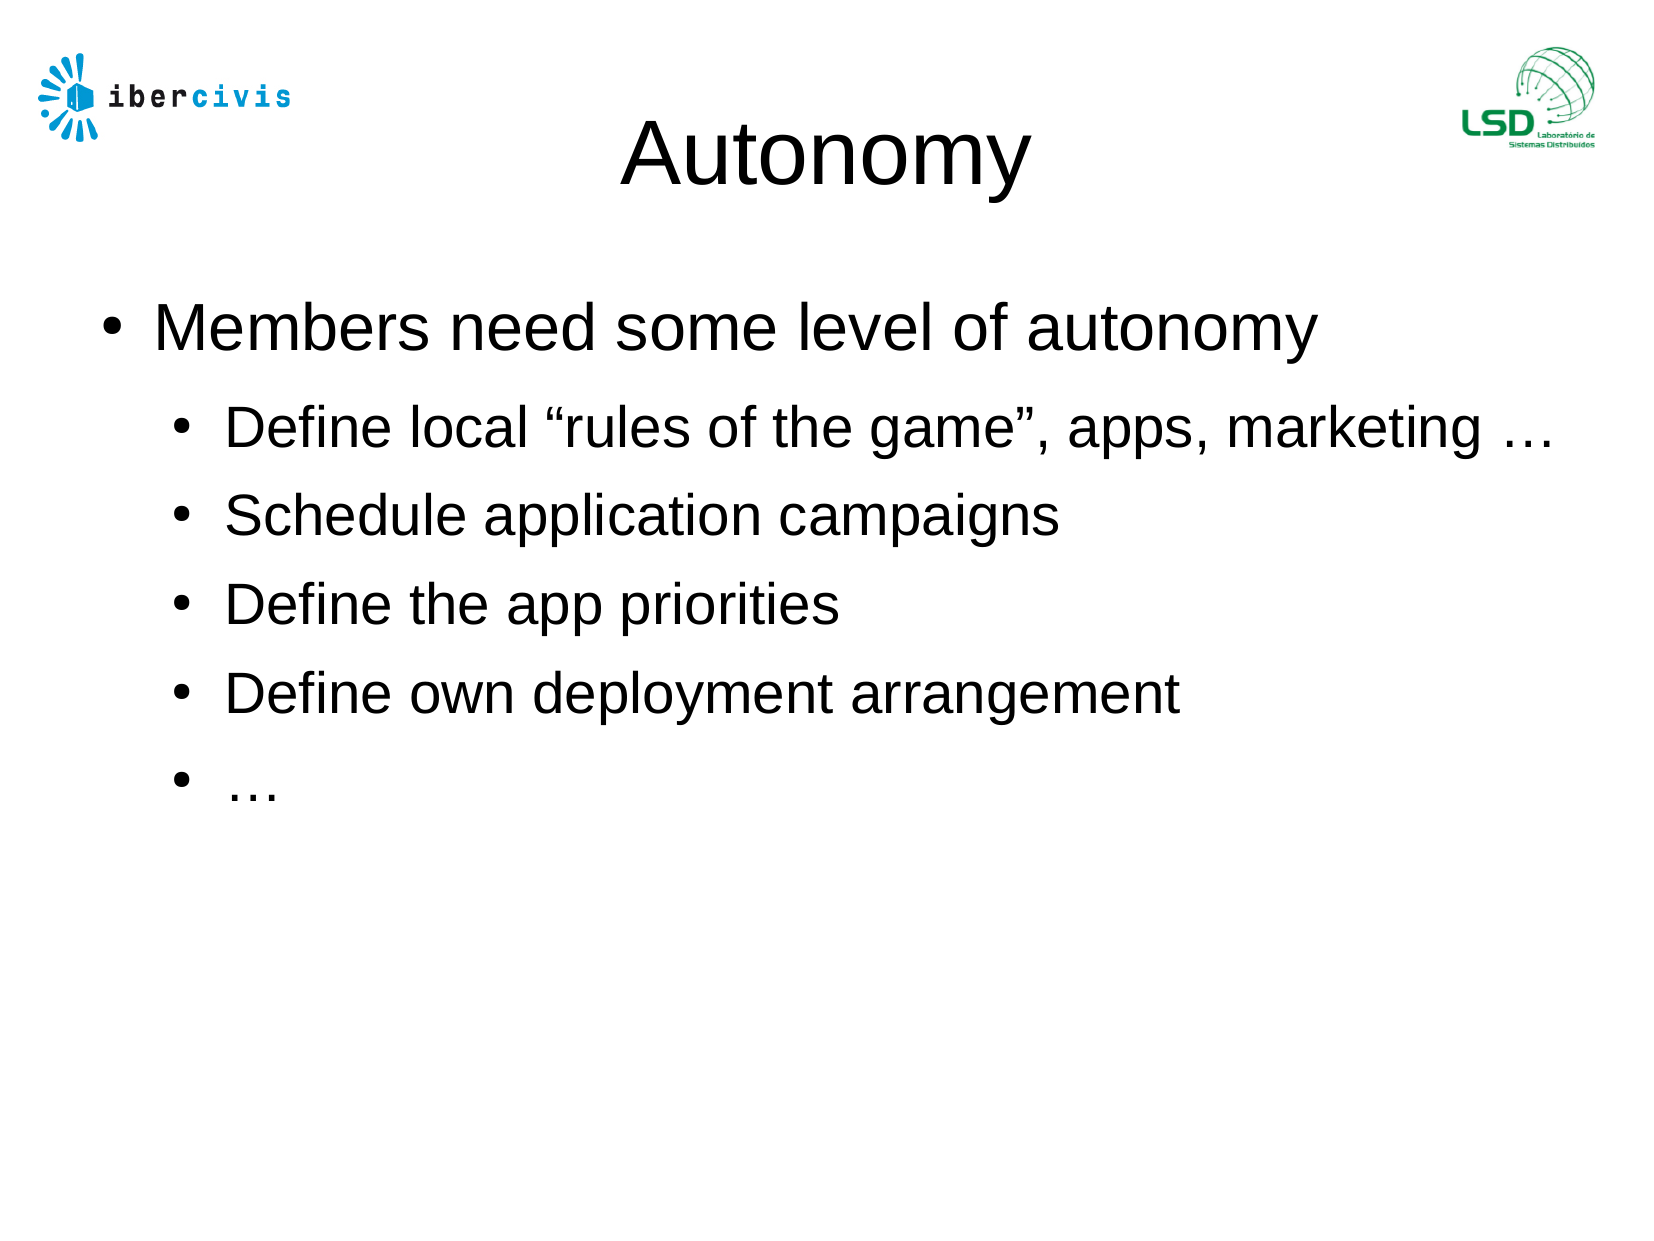

# Autonomy
Members need some level of autonomy
Define local “rules of the game”, apps, marketing …
Schedule application campaigns
Define the app priorities
Define own deployment arrangement
…